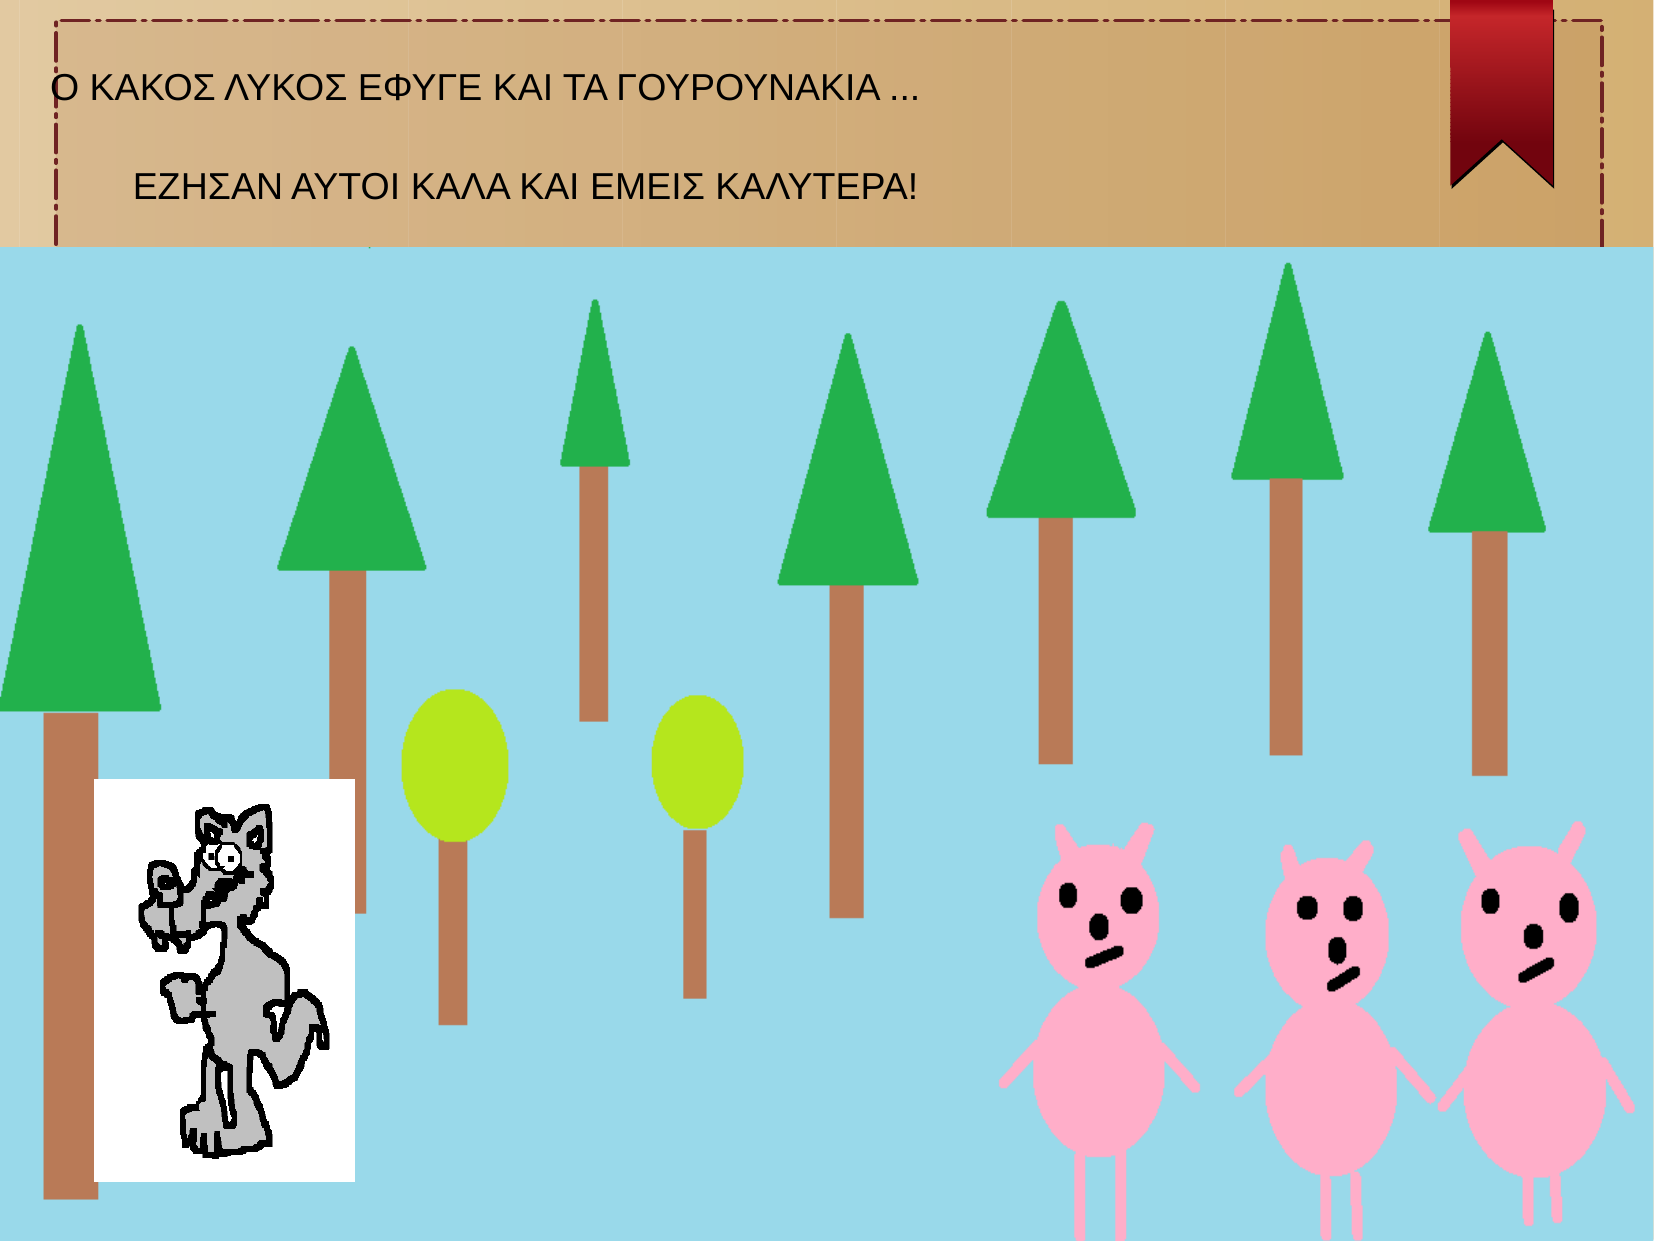

Ο ΚΑΚΟΣ ΛΥΚΟΣ ΕΦΥΓΕ ΚΑΙ ΤΑ ΓΟΥΡΟΥΝΑΚΙΑ ...
ΕΖΗΣΑΝ ΑΥΤΟΙ ΚΑΛΑ ΚΑΙ ΕΜΕΙΣ ΚΑΛΥΤΕΡΑ!